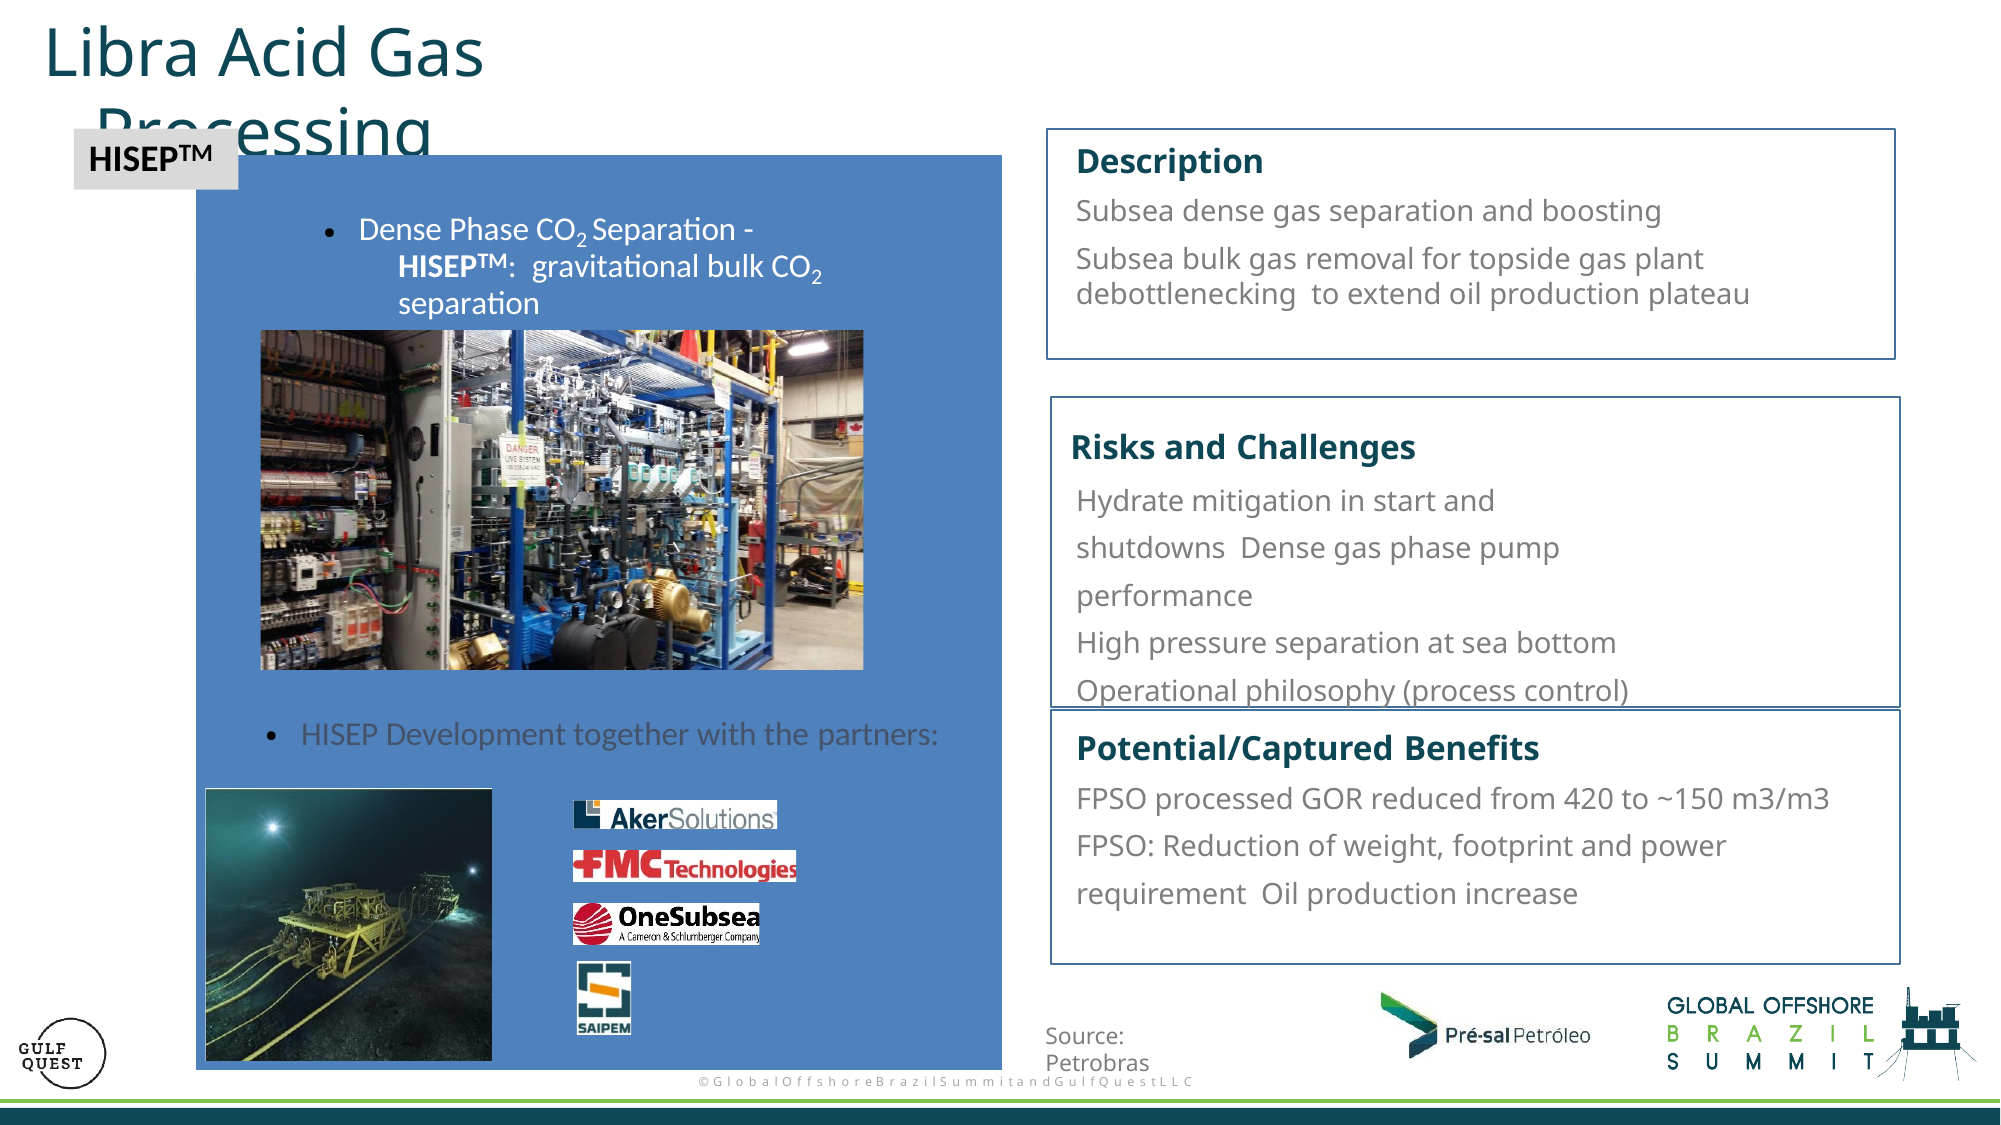

# Libra Acid Gas Processing
Description
Subsea dense gas separation and boosting
Subsea bulk gas removal for topside gas plant debottlenecking to extend oil production plateau
HISEPTM
| | |
| --- | --- |
| Dense Phase CO2 Separation - HISEPTM: gravitational bulk CO2 separation | |
| PILOT PLANT | |
| HISEP Development together with the partners: | |
| | |
Risks and Challenges
Hydrate mitigation in start and shutdowns Dense gas phase pump performance
High pressure separation at sea bottom
Operational philosophy (process control)
Potential/Captured Benefits
FPSO processed GOR reduced from 420 to ~150 m3/m3 FPSO: Reduction of weight, footprint and power requirement Oil production increase
Source: Petrobras
© G l o b a l O f f s h o r e B r a z i l S u m m i t a n d G u l f Q u e s t L L C